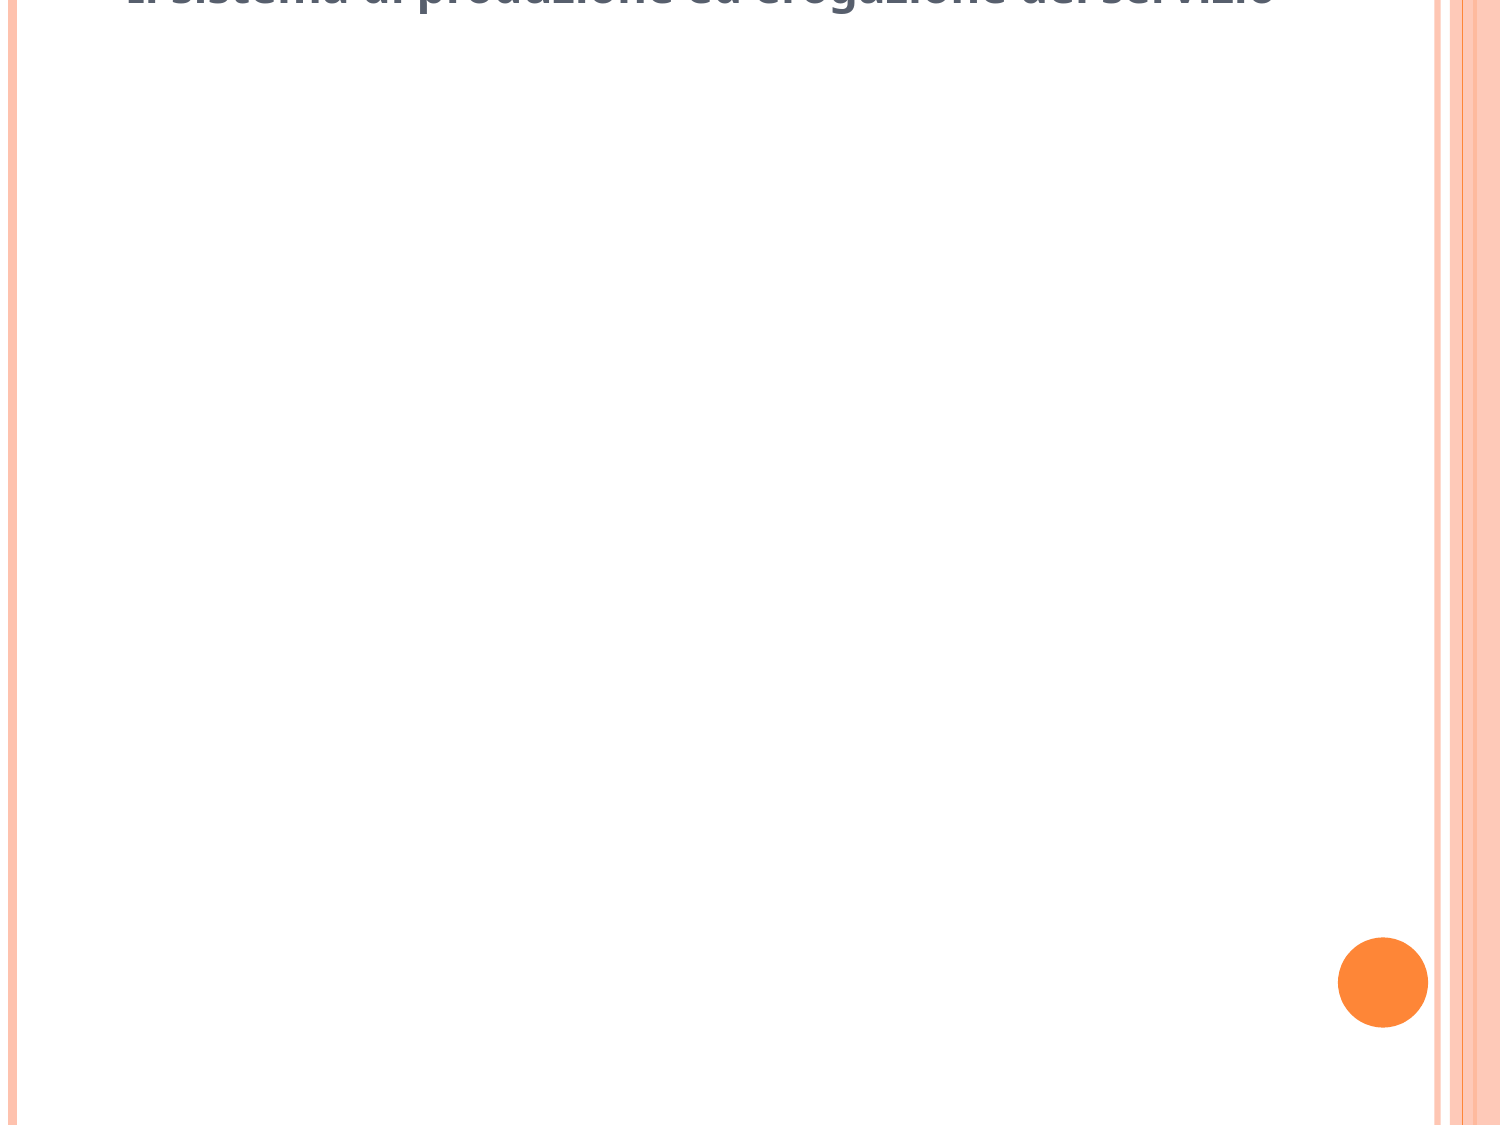

# Il sistema di produzione ed erogazione del servizio